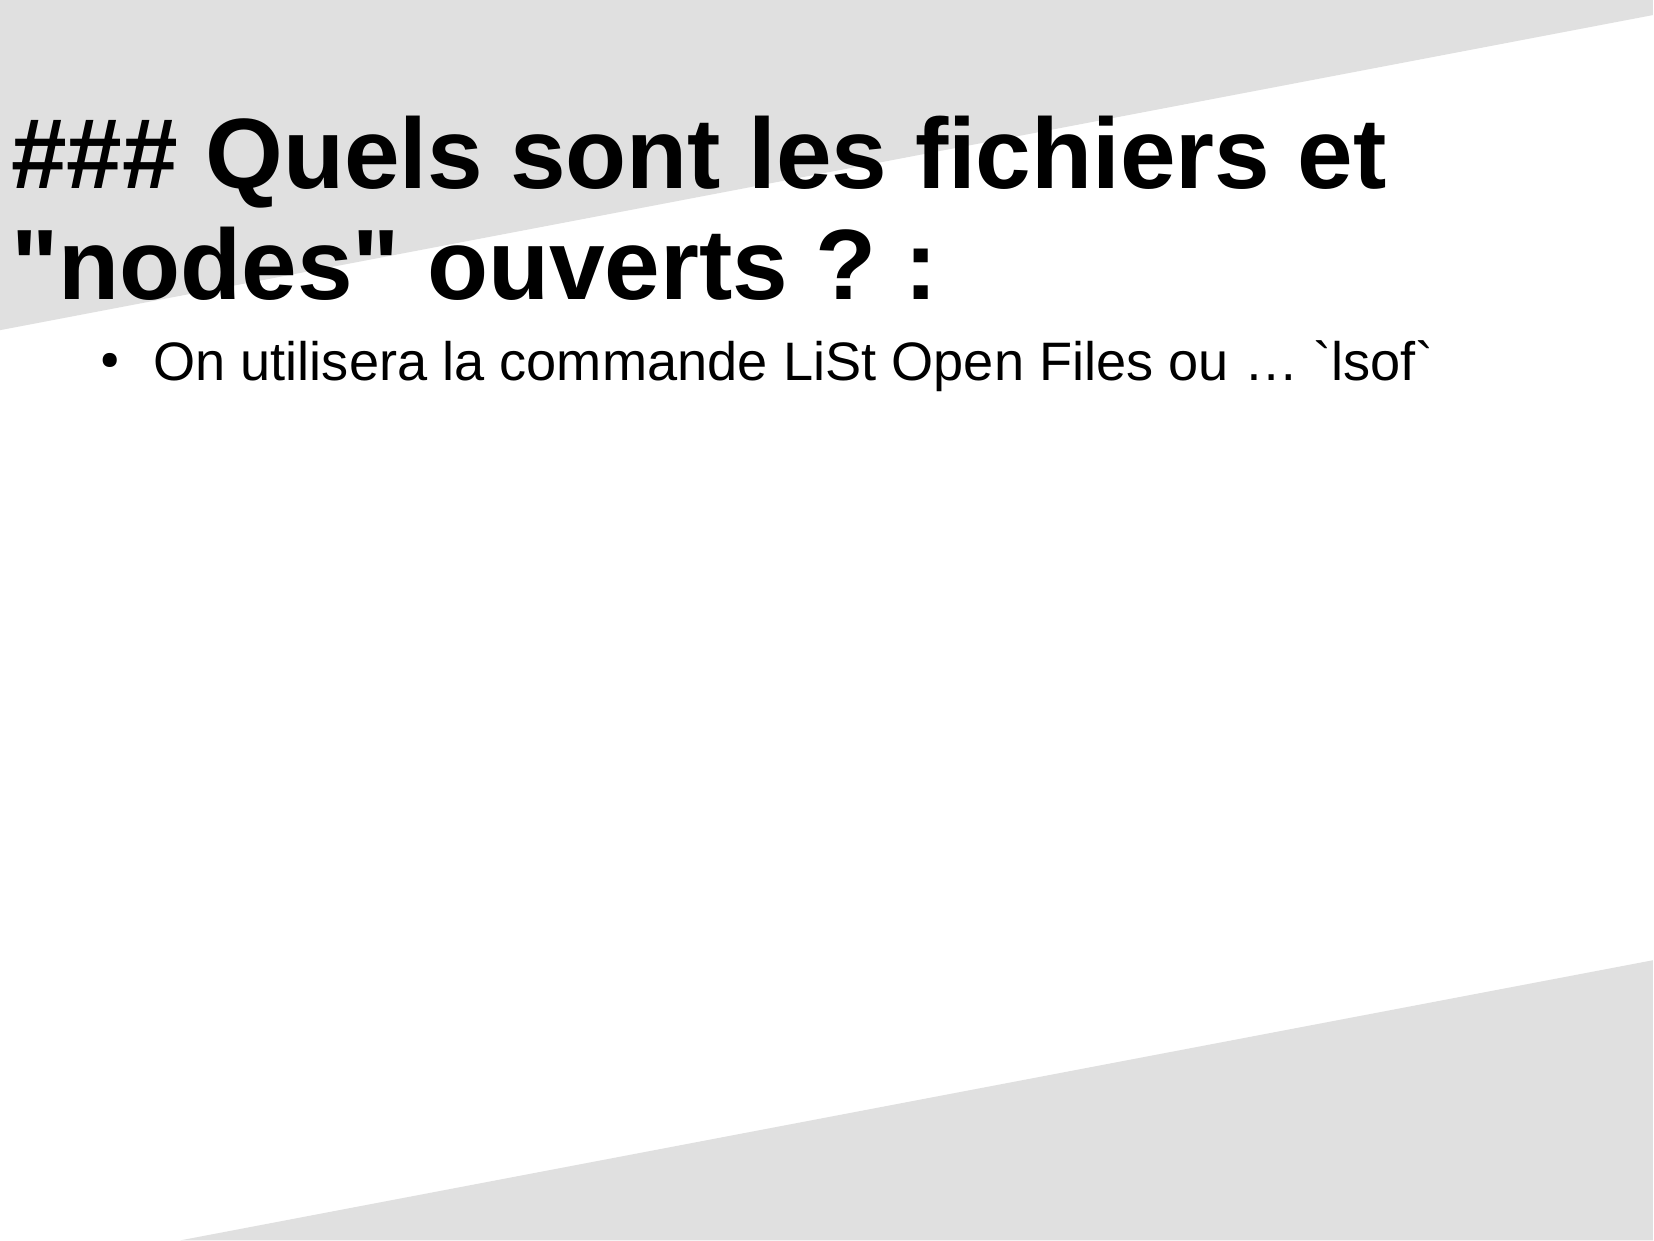

# ### Quels sont les fichiers et "nodes" ouverts ? :
On utilisera la commande LiSt Open Files ou … `lsof`